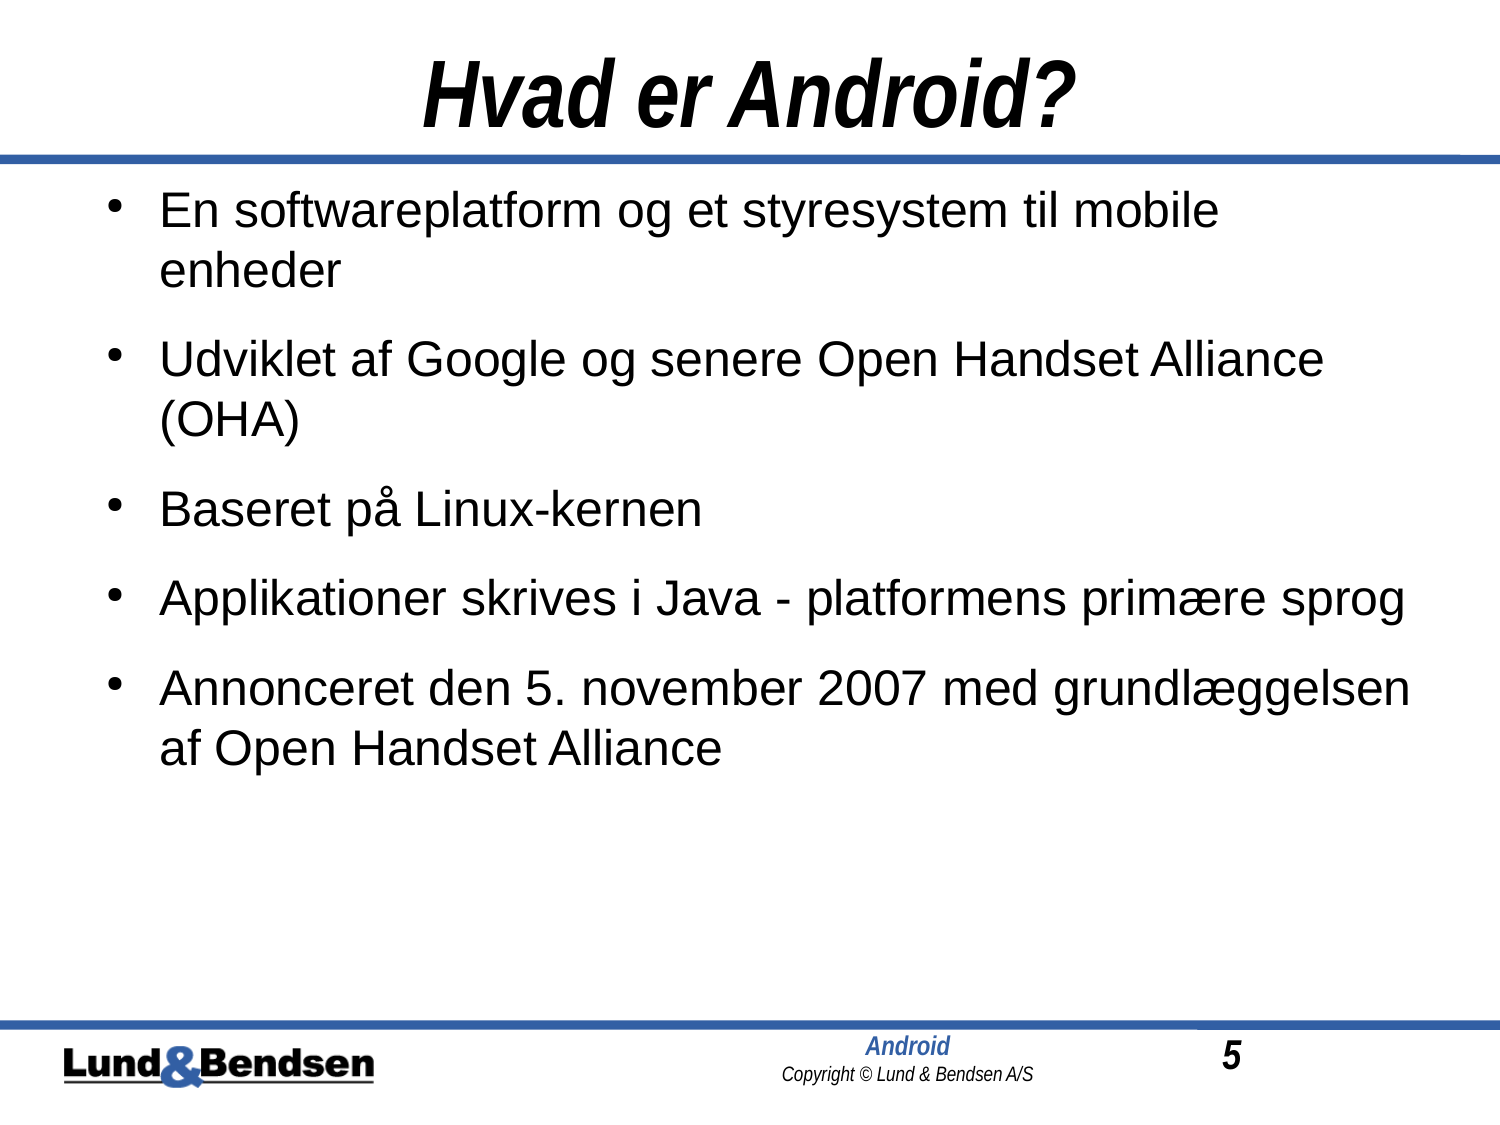

# Hvad er Android?
En softwareplatform og et styresystem til mobile enheder
Udviklet af Google og senere Open Handset Alliance (OHA)
Baseret på Linux-kernen
Applikationer skrives i Java - platformens primære sprog
Annonceret den 5. november 2007 med grundlæggelsen af Open Handset Alliance